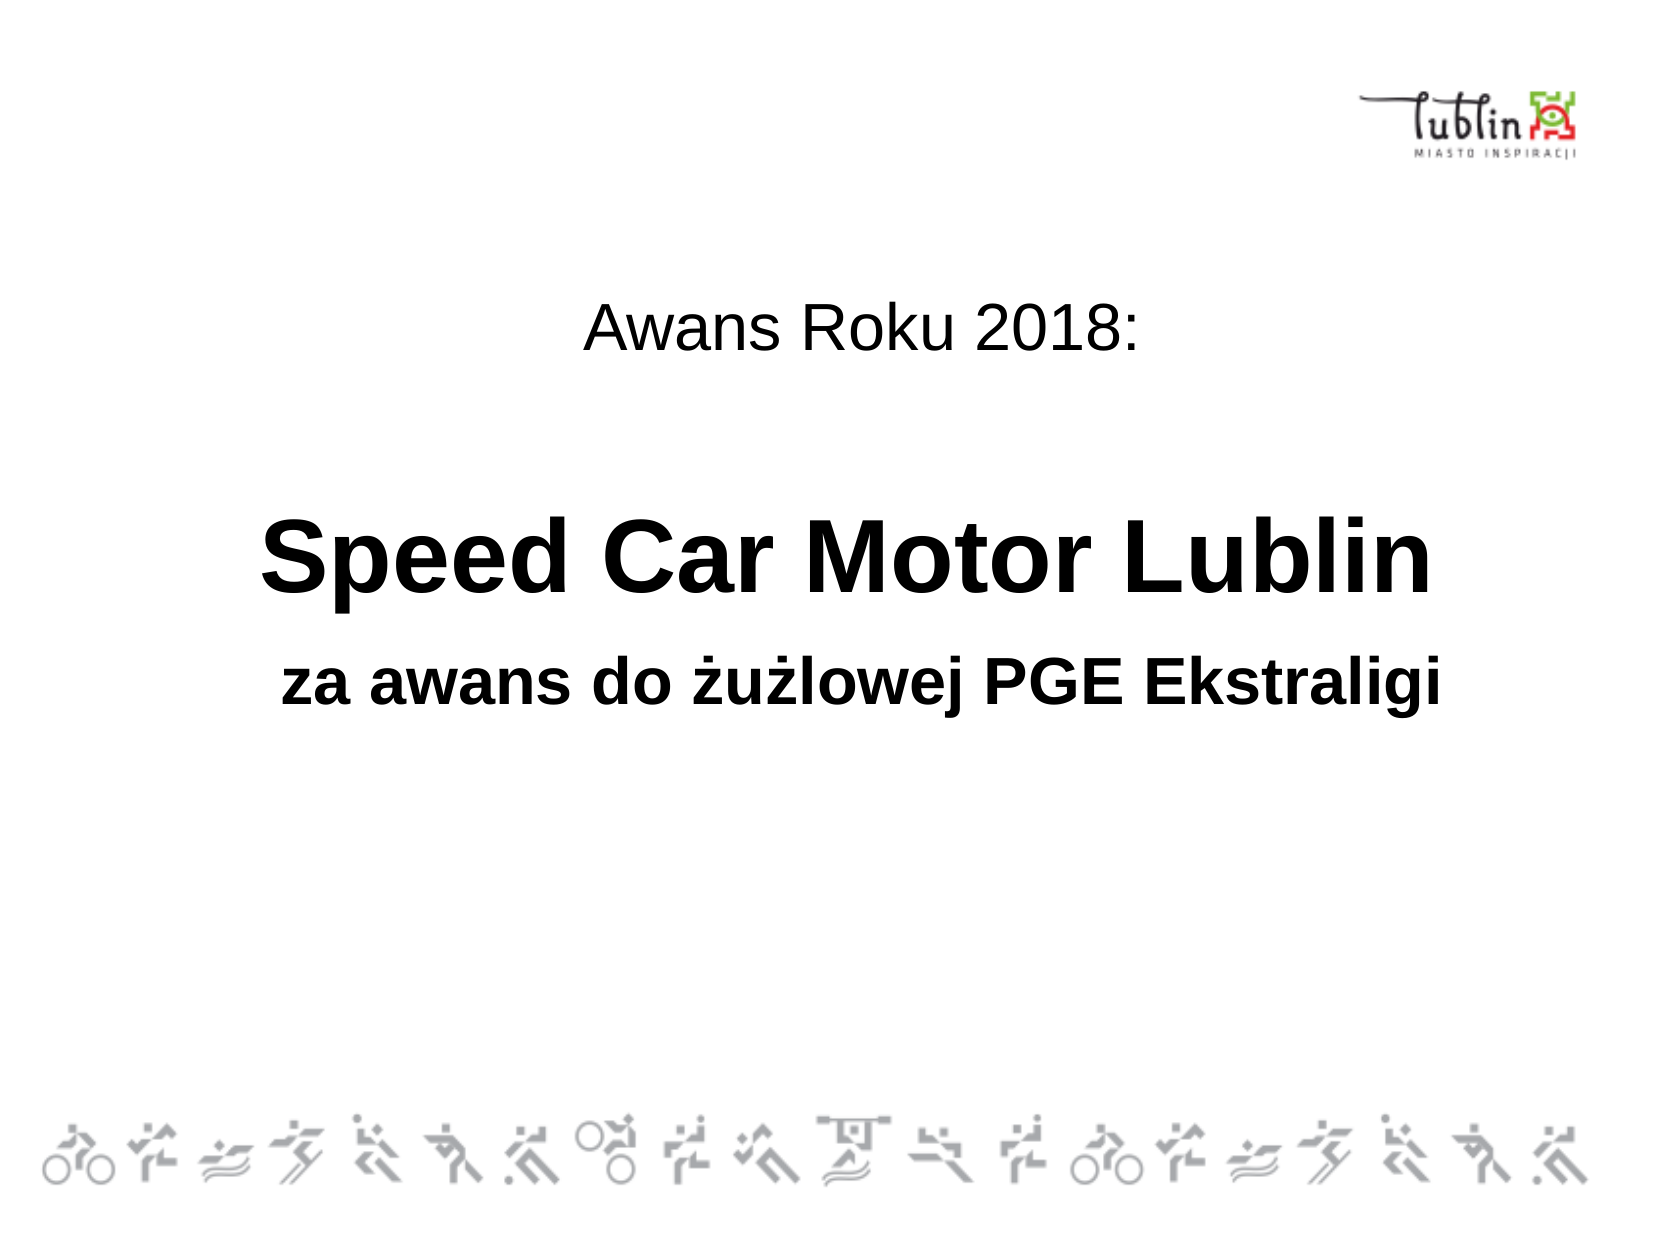

# Awans Roku 2018:
Speed Car Motor Lublin
za awans do żużlowej PGE Ekstraligi